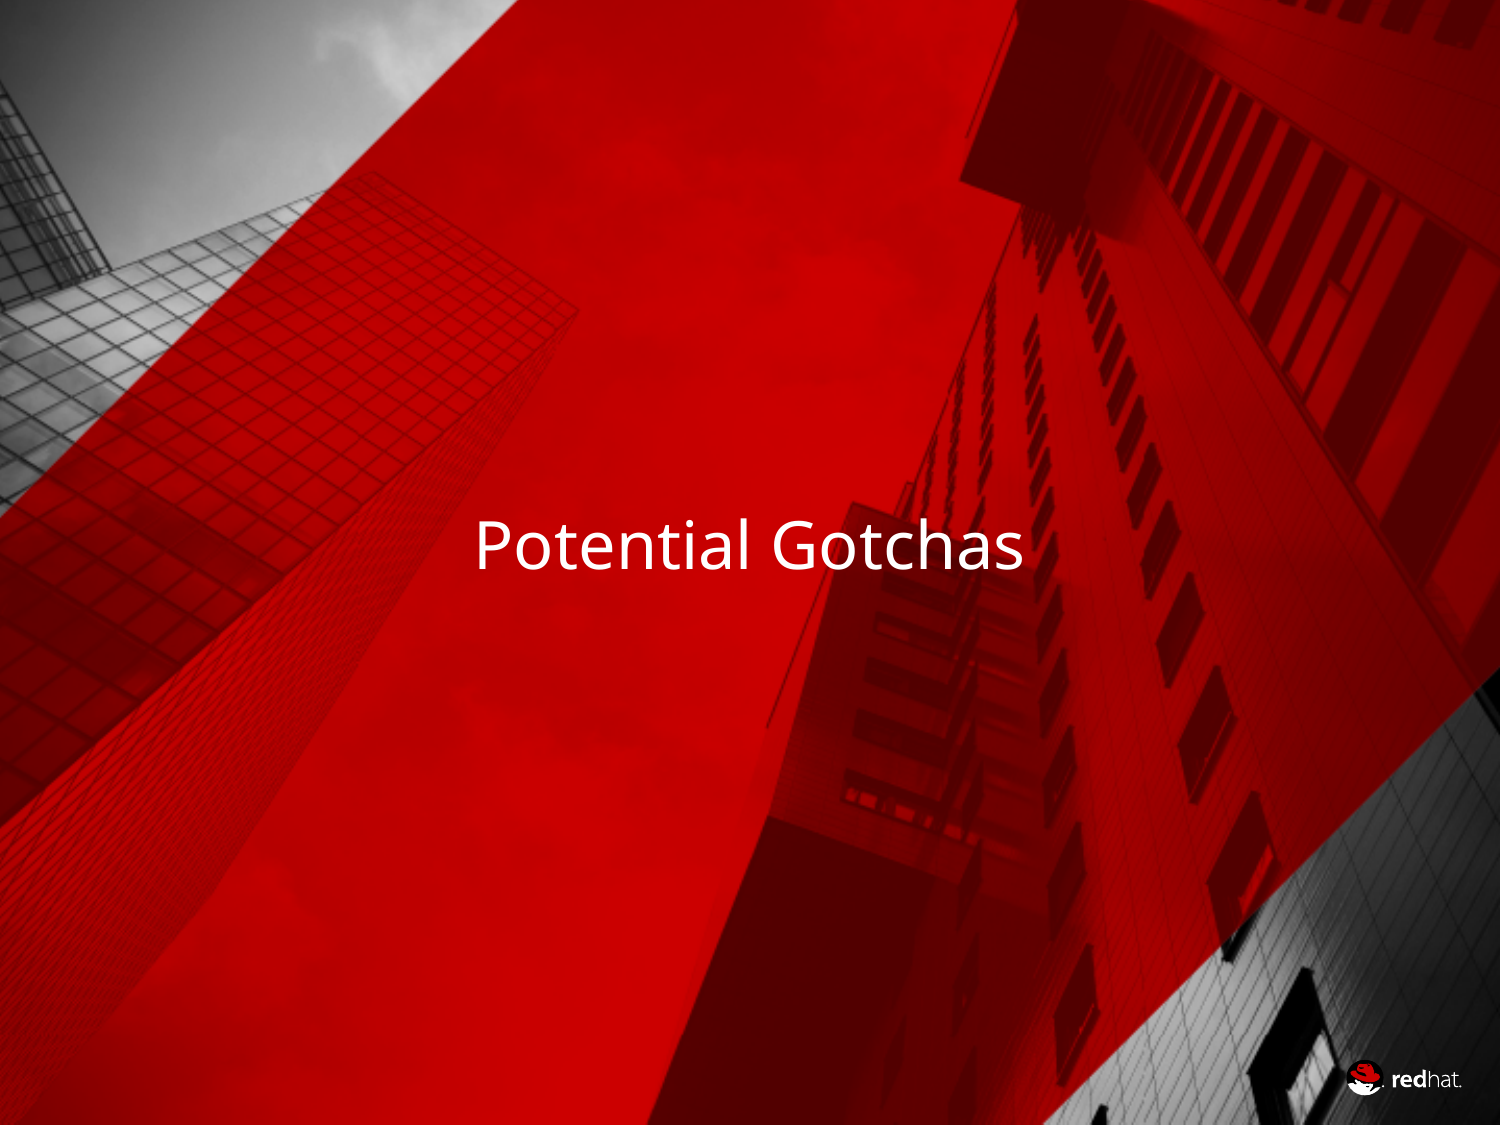

# Potential Gotchas
Basic Architecture
OpenGL Support
Video Support
HiDPI
Quirks under Wayland
Demo and Future possibilities
INSERT DESIGNATOR, IF NEEDED
21